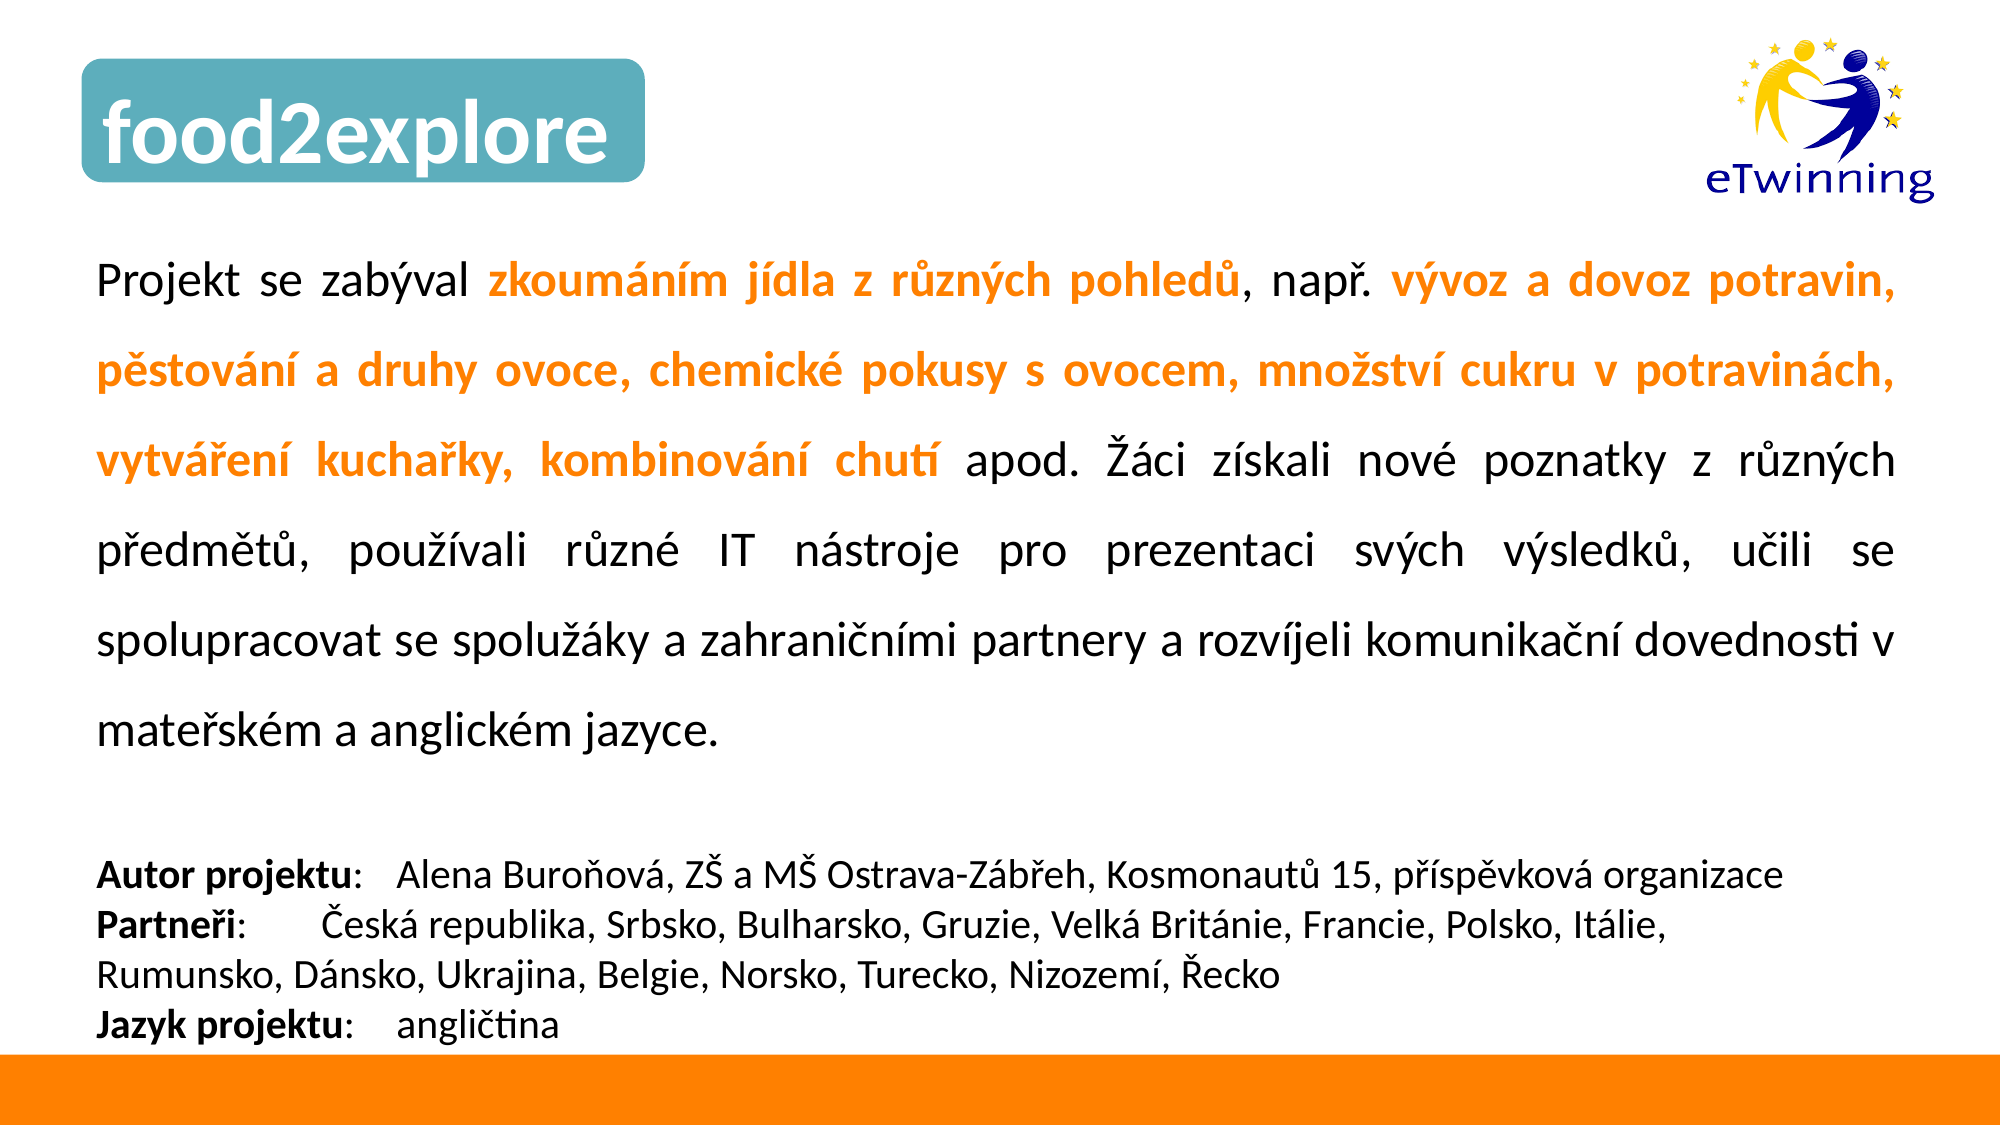

food2explore
Projekt se zabýval zkoumáním jídla z různých pohledů, např. vývoz a dovoz potravin, pěstování a druhy ovoce, chemické pokusy s ovocem, množství cukru v potravinách, vytváření kuchařky, kombinování chutí apod. Žáci získali nové poznatky z různých předmětů, používali různé IT nástroje pro prezentaci svých výsledků, učili se spolupracovat se spolužáky a zahraničními partnery a rozvíjeli komunikační dovednosti v mateřském a anglickém jazyce.
Autor projektu:  	Alena Buroňová, ZŠ a MŠ Ostrava-Zábřeh, Kosmonautů 15, příspěvková organizace
Partneři:  	Česká republika, Srbsko, Bulharsko, Gruzie, Velká Británie, Francie, Polsko, Itálie, 			Rumunsko, Dánsko, Ukrajina, Belgie, Norsko, Turecko, Nizozemí, Řecko
Jazyk projektu:  	angličtina